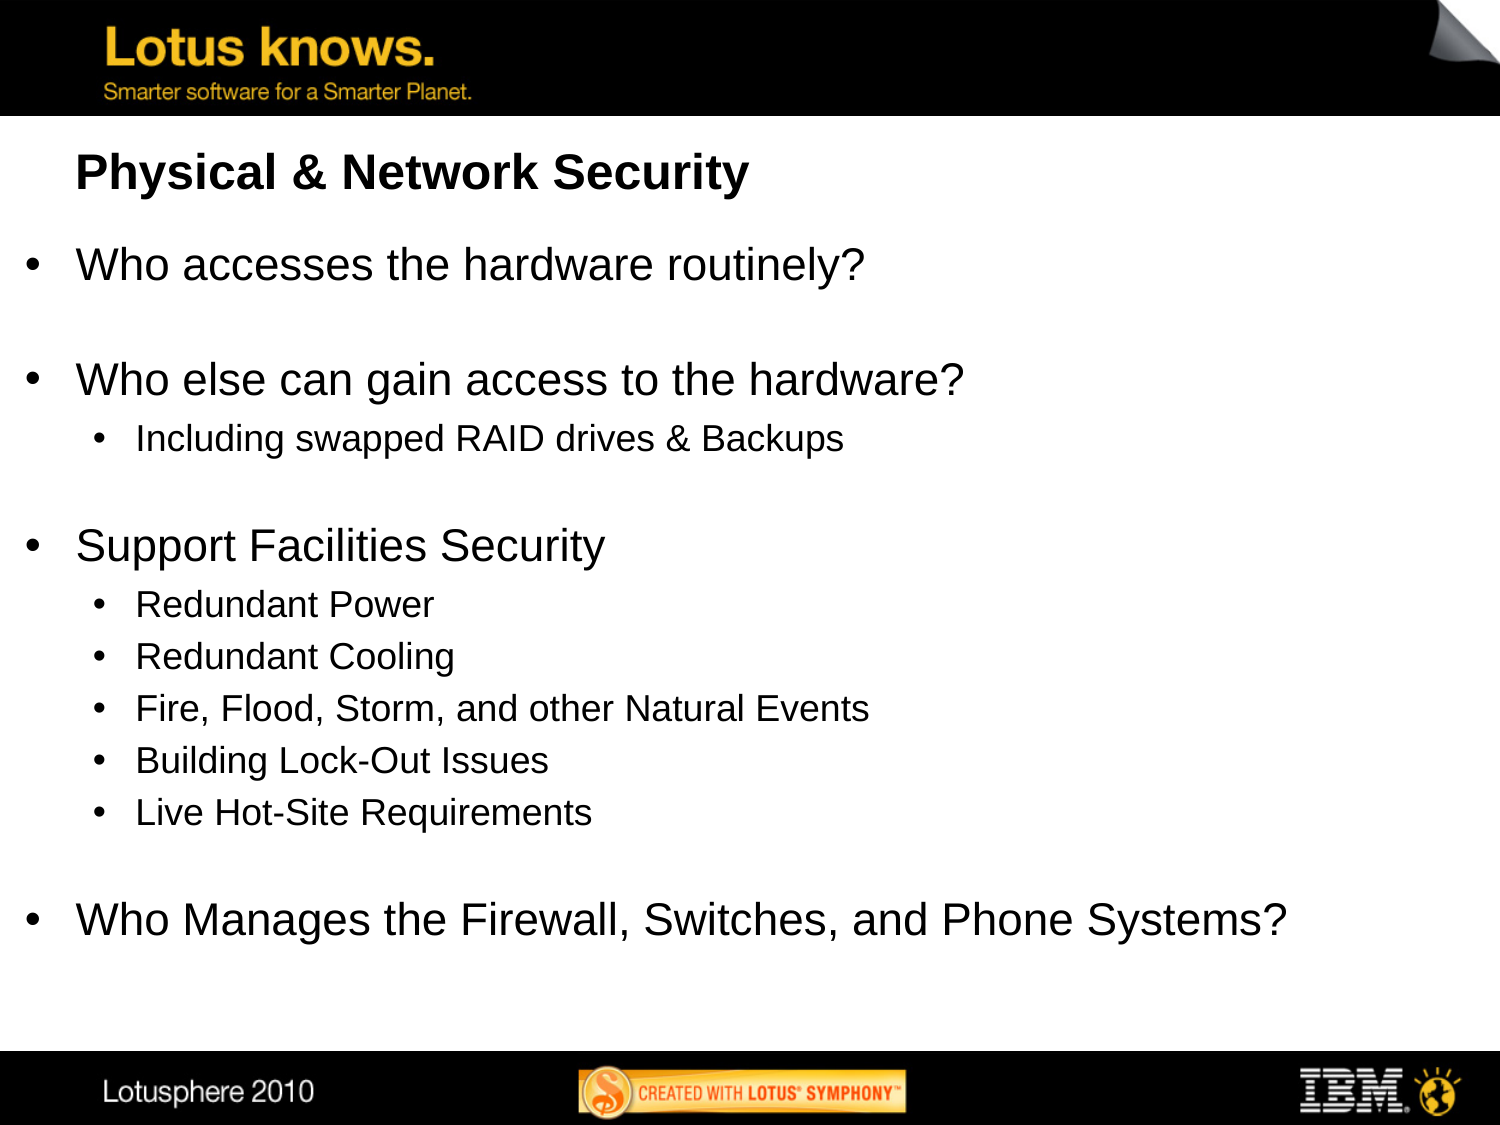

# Physical & Network Security
Who accesses the hardware routinely?
Who else can gain access to the hardware?
Including swapped RAID drives & Backups
Support Facilities Security
Redundant Power
Redundant Cooling
Fire, Flood, Storm, and other Natural Events
Building Lock-Out Issues
Live Hot-Site Requirements
Who Manages the Firewall, Switches, and Phone Systems?